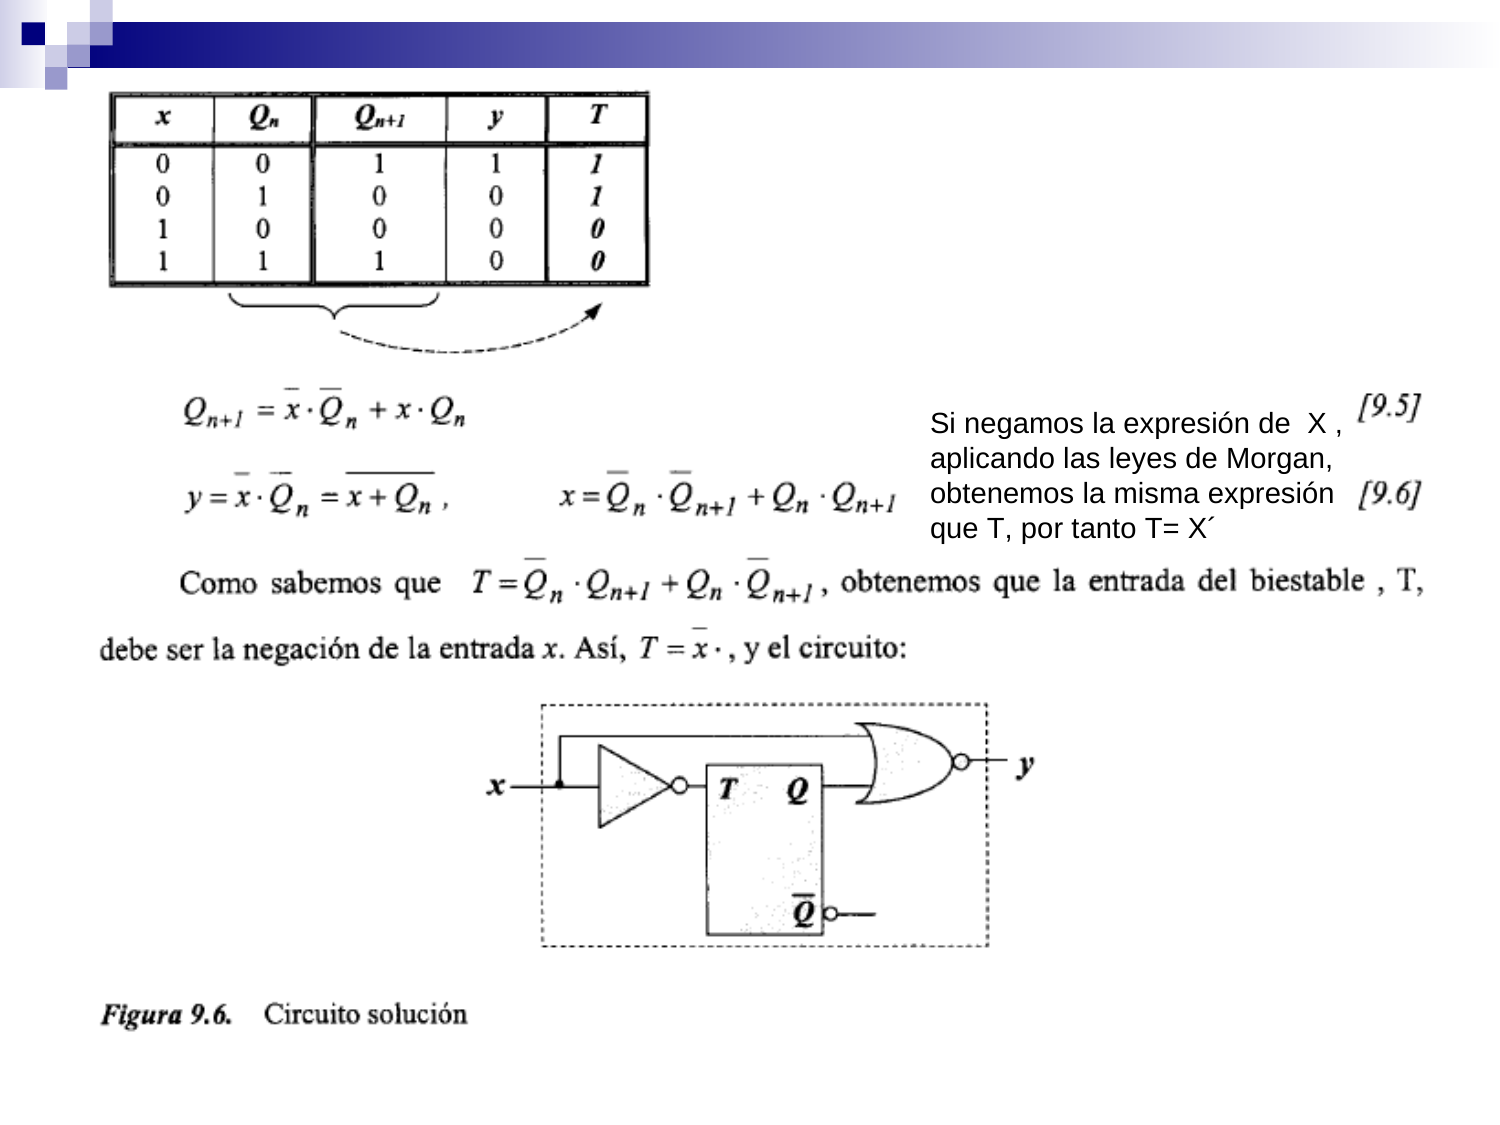

Si negamos la expresión de X , aplicando las leyes de Morgan, obtenemos la misma expresión que T, por tanto T= X´